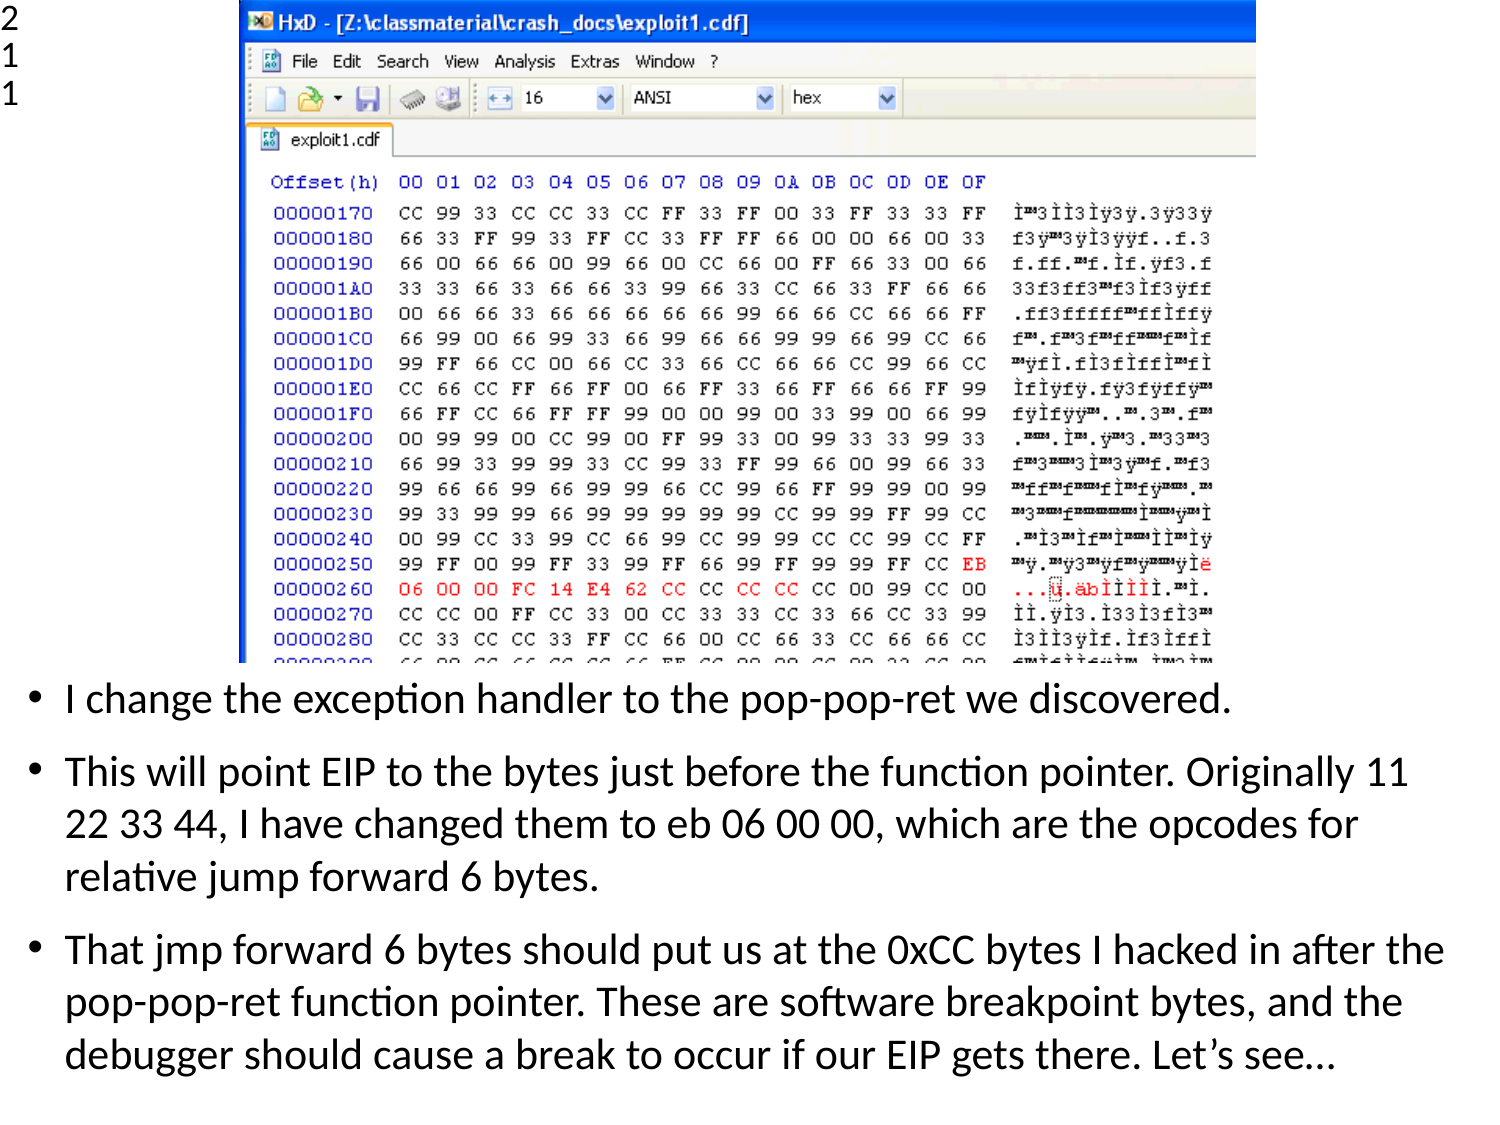

# I change the exception handler to the pop-pop-ret we discovered.
This will point EIP to the bytes just before the function pointer. Originally 11 22 33 44, I have changed them to eb 06 00 00, which are the opcodes for relative jump forward 6 bytes.
That jmp forward 6 bytes should put us at the 0xCC bytes I hacked in after the pop-pop-ret function pointer. These are software breakpoint bytes, and the debugger should cause a break to occur if our EIP gets there. Let’s see…